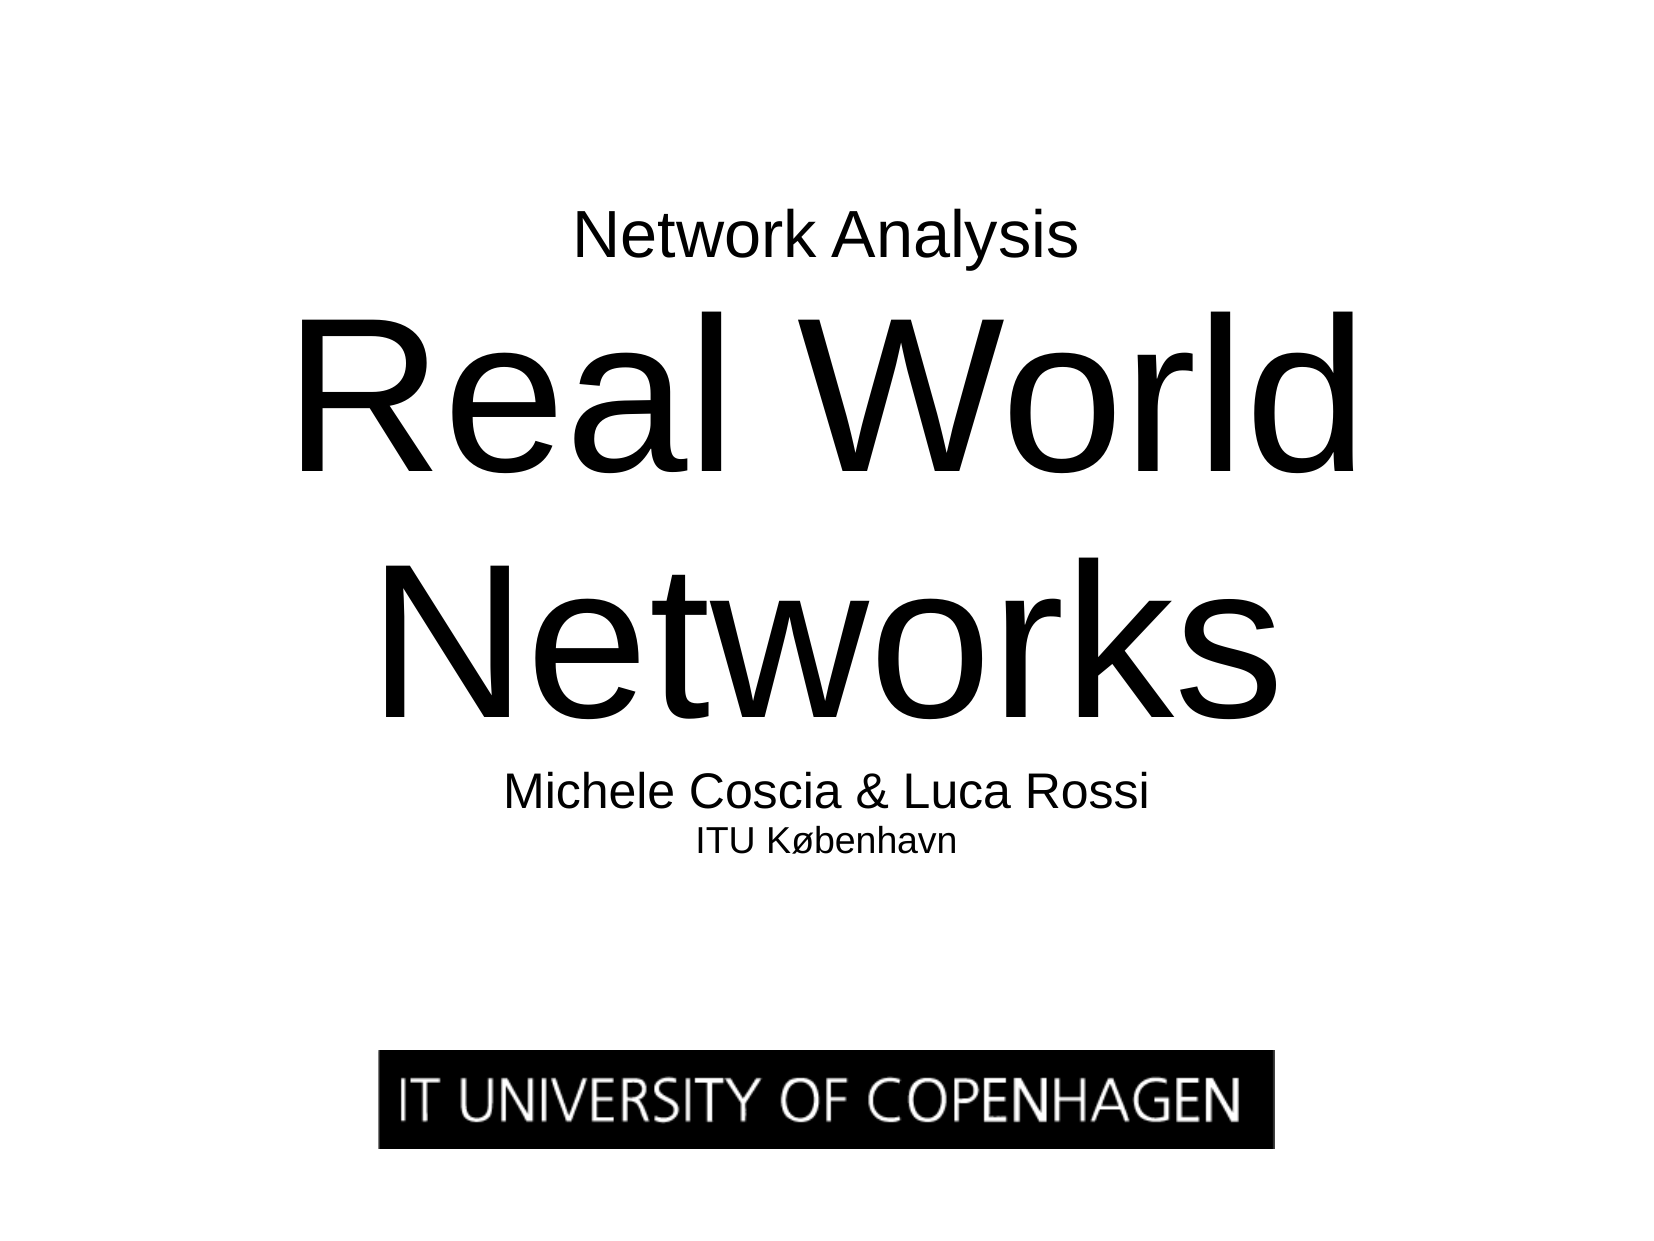

# Network Analysis
Real World Networks
Michele Coscia & Luca Rossi
ITU København